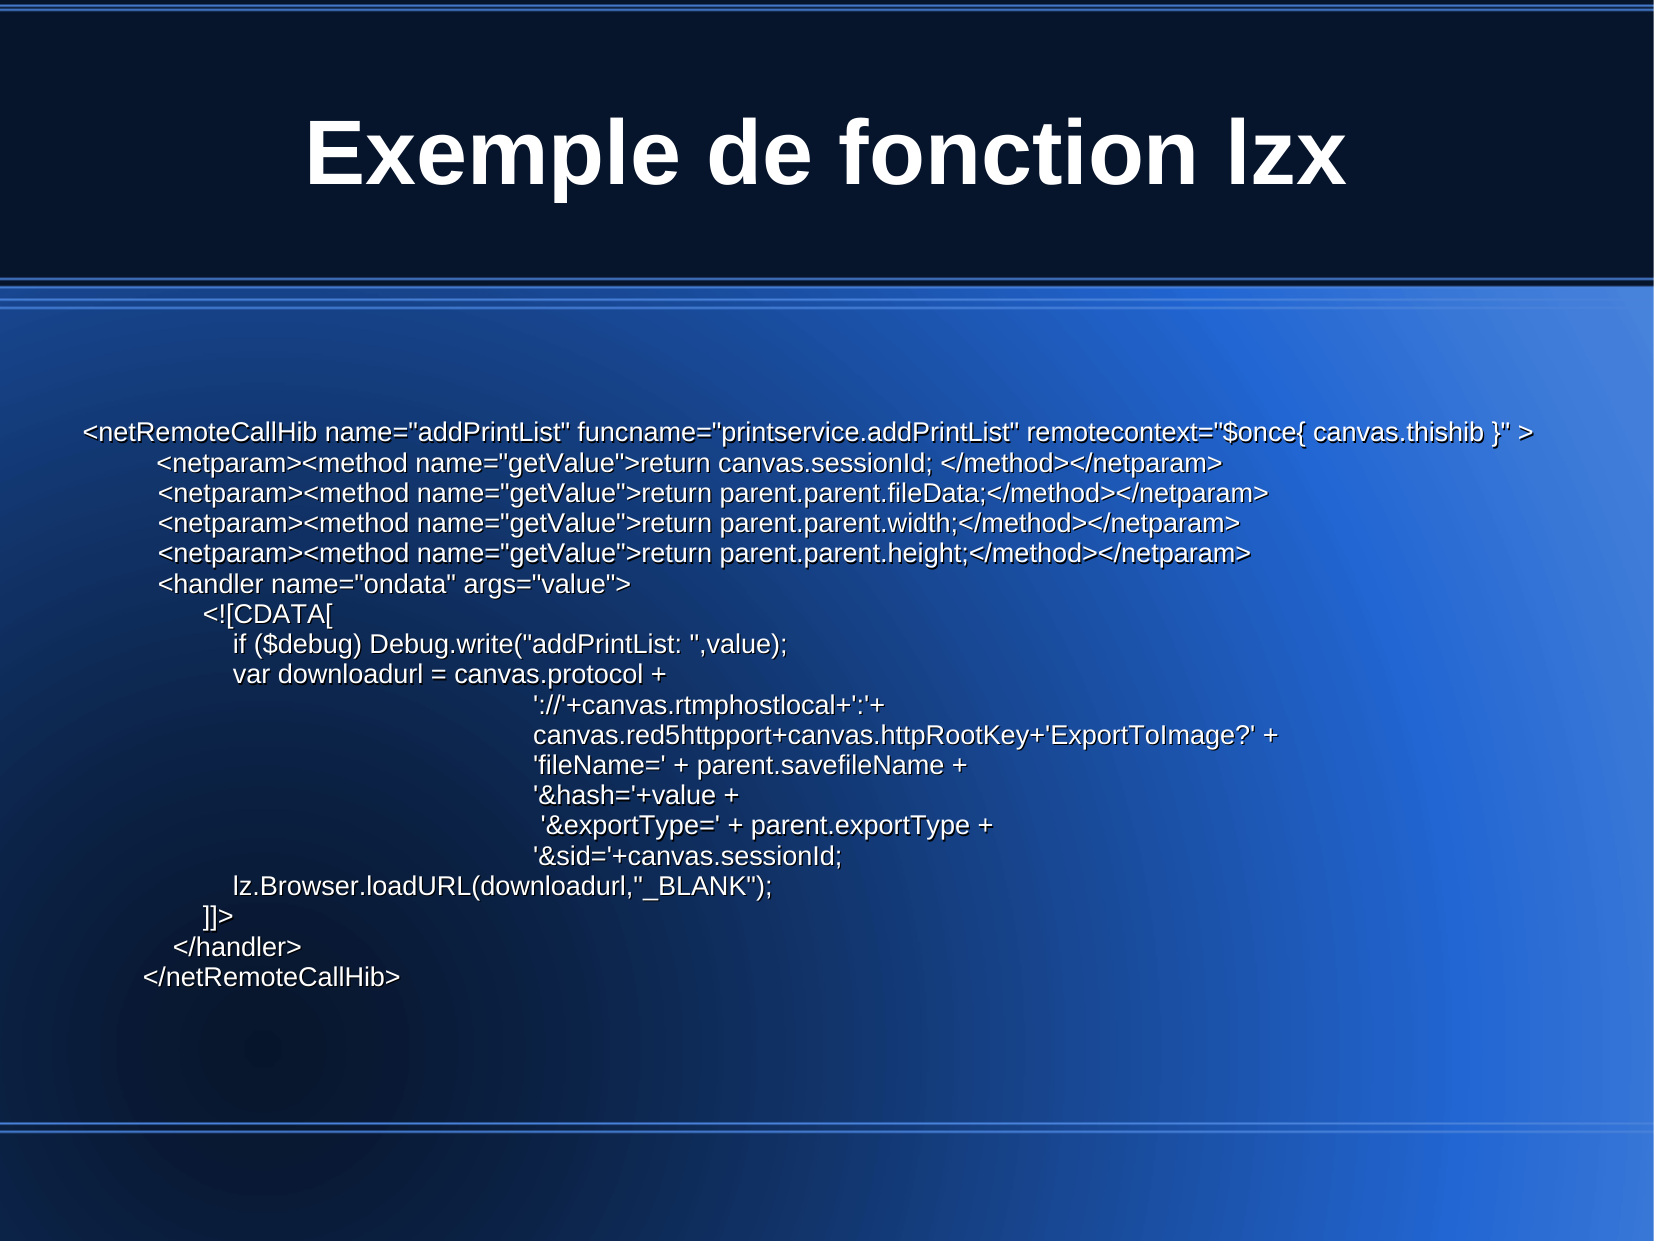

# Exemple de fonction lzx
<netRemoteCallHib name="addPrintList" funcname="printservice.addPrintList" remotecontext="$once{ canvas.thishib }" >	 	<netparam><method name="getValue">return canvas.sessionId; </method></netparam>
 <netparam><method name="getValue">return parent.parent.fileData;</method></netparam>
 <netparam><method name="getValue">return parent.parent.width;</method></netparam>
 <netparam><method name="getValue">return parent.parent.height;</method></netparam>
 <handler name="ondata" args="value">
 <![CDATA[
 if ($debug) Debug.write("addPrintList: ",value);
 var downloadurl = canvas.protocol +
 '://'+canvas.rtmphostlocal+':'+
 canvas.red5httpport+canvas.httpRootKey+'ExportToImage?' +
 'fileName=' + parent.savefileName +
 '&hash='+value +
 '&exportType=' + parent.exportType +
 '&sid='+canvas.sessionId;
 lz.Browser.loadURL(downloadurl,"_BLANK");
 ]]>
 </handler>
 </netRemoteCallHib>